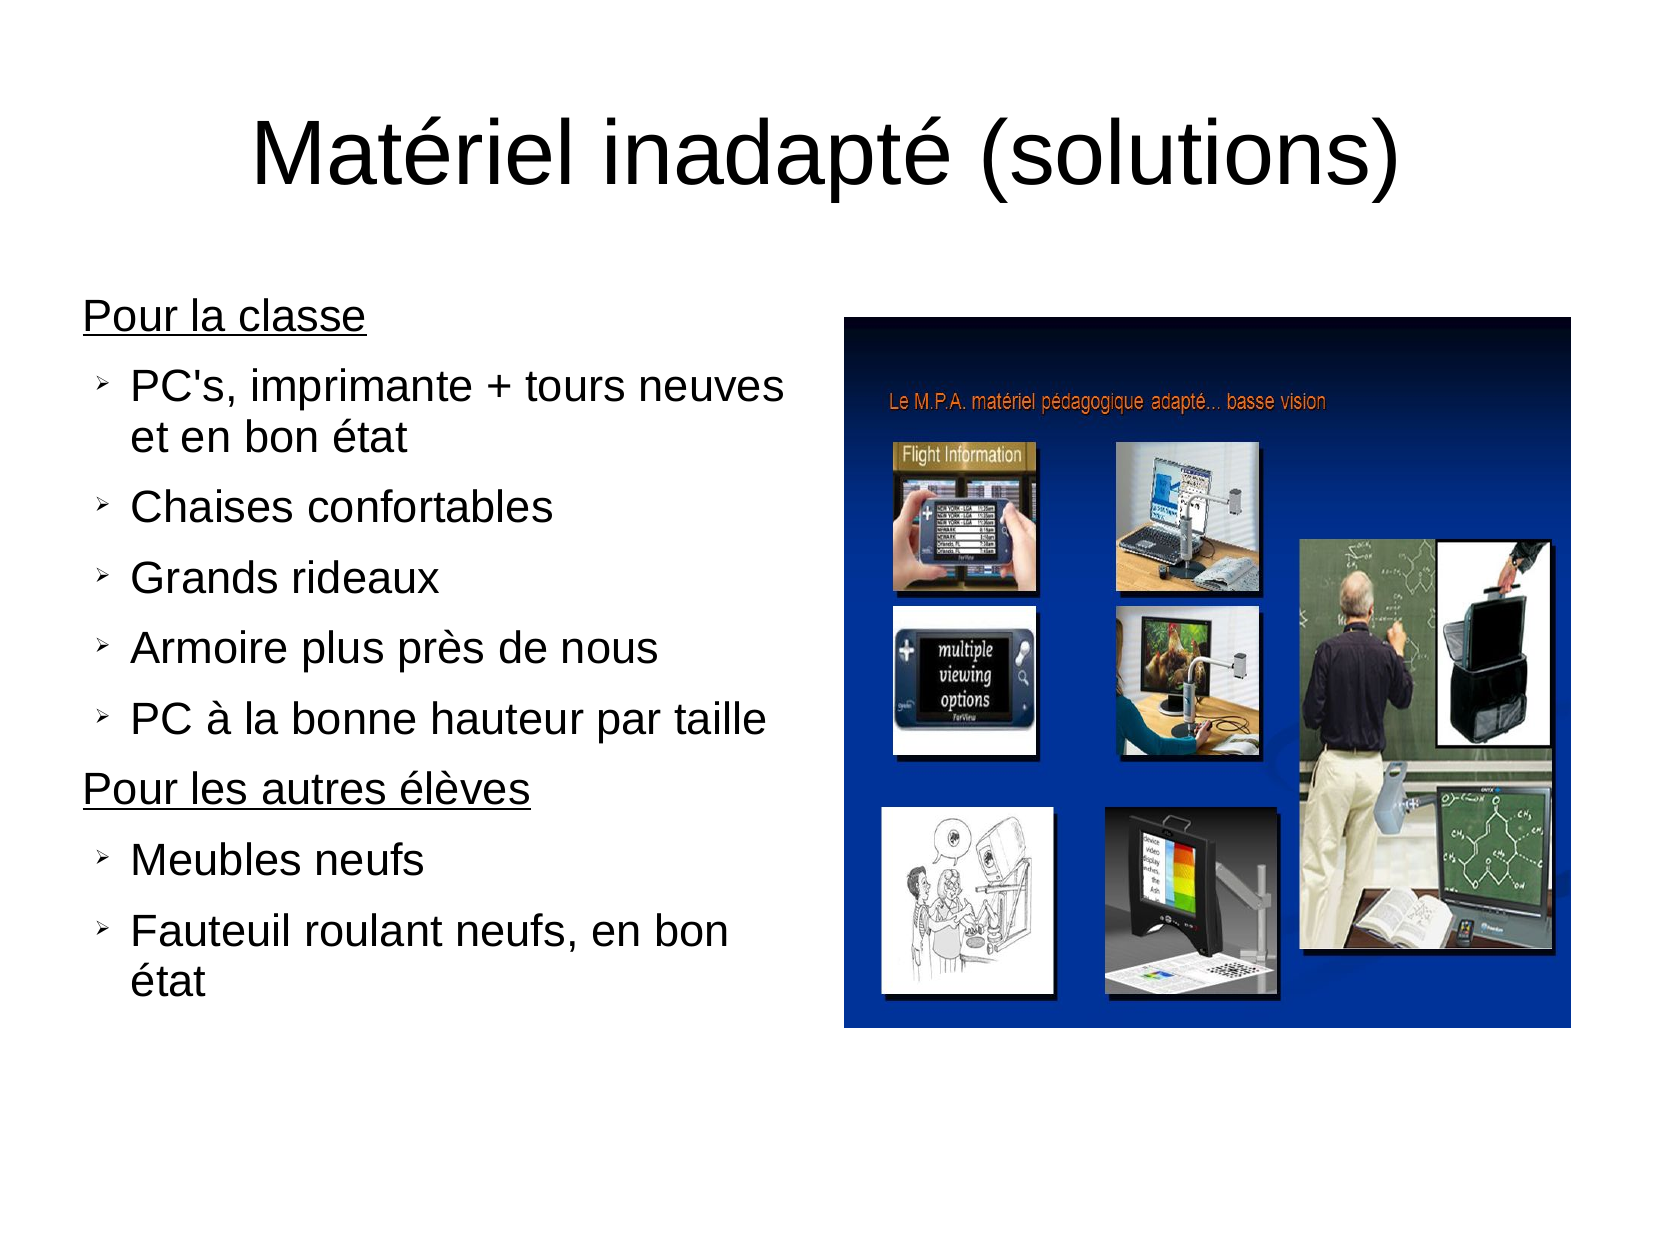

# Matériel inadapté (solutions)
Pour la classe
PC's, imprimante + tours neuves et en bon état
Chaises confortables
Grands rideaux
Armoire plus près de nous
PC à la bonne hauteur par taille
Pour les autres élèves
Meubles neufs
Fauteuil roulant neufs, en bon état